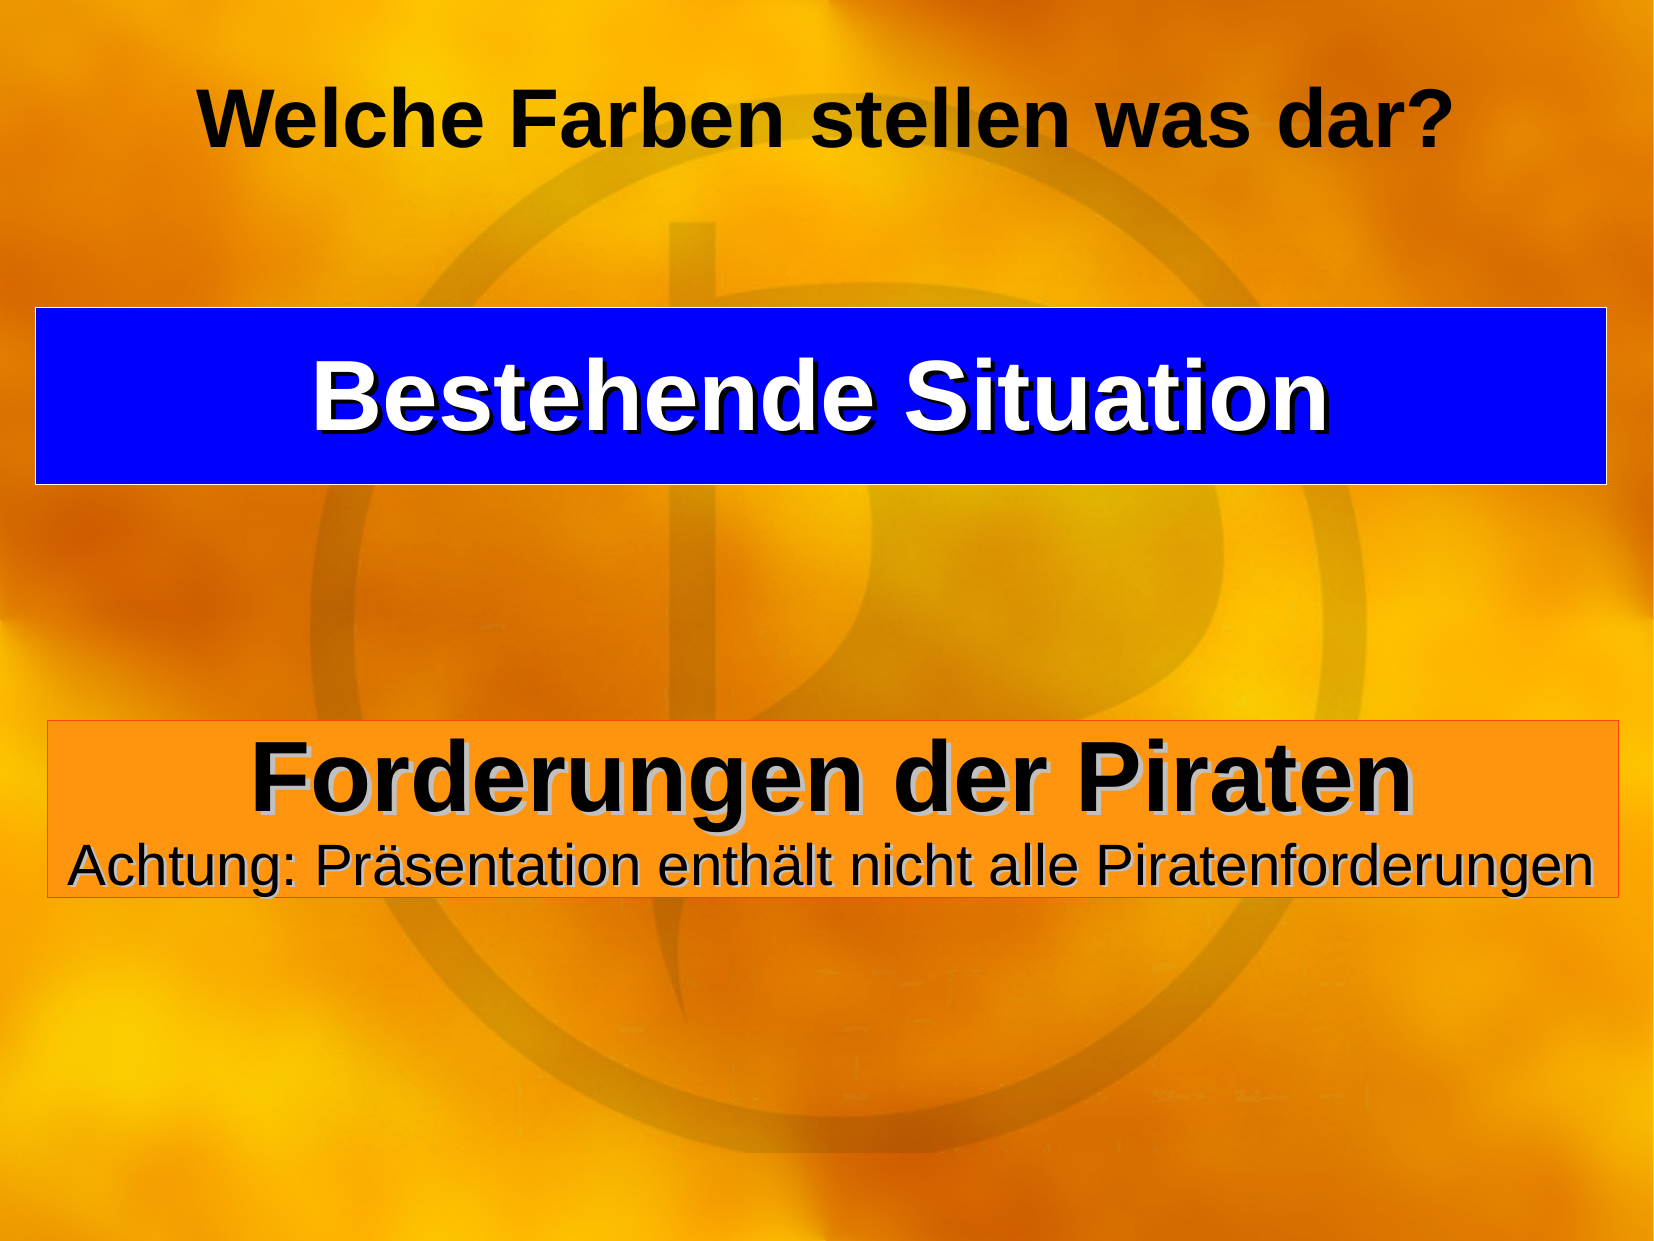

# Welche Farben stellen was dar?
Bestehende Situation
Forderungen der Piraten
Achtung: Präsentation enthält nicht alle Piratenforderungen